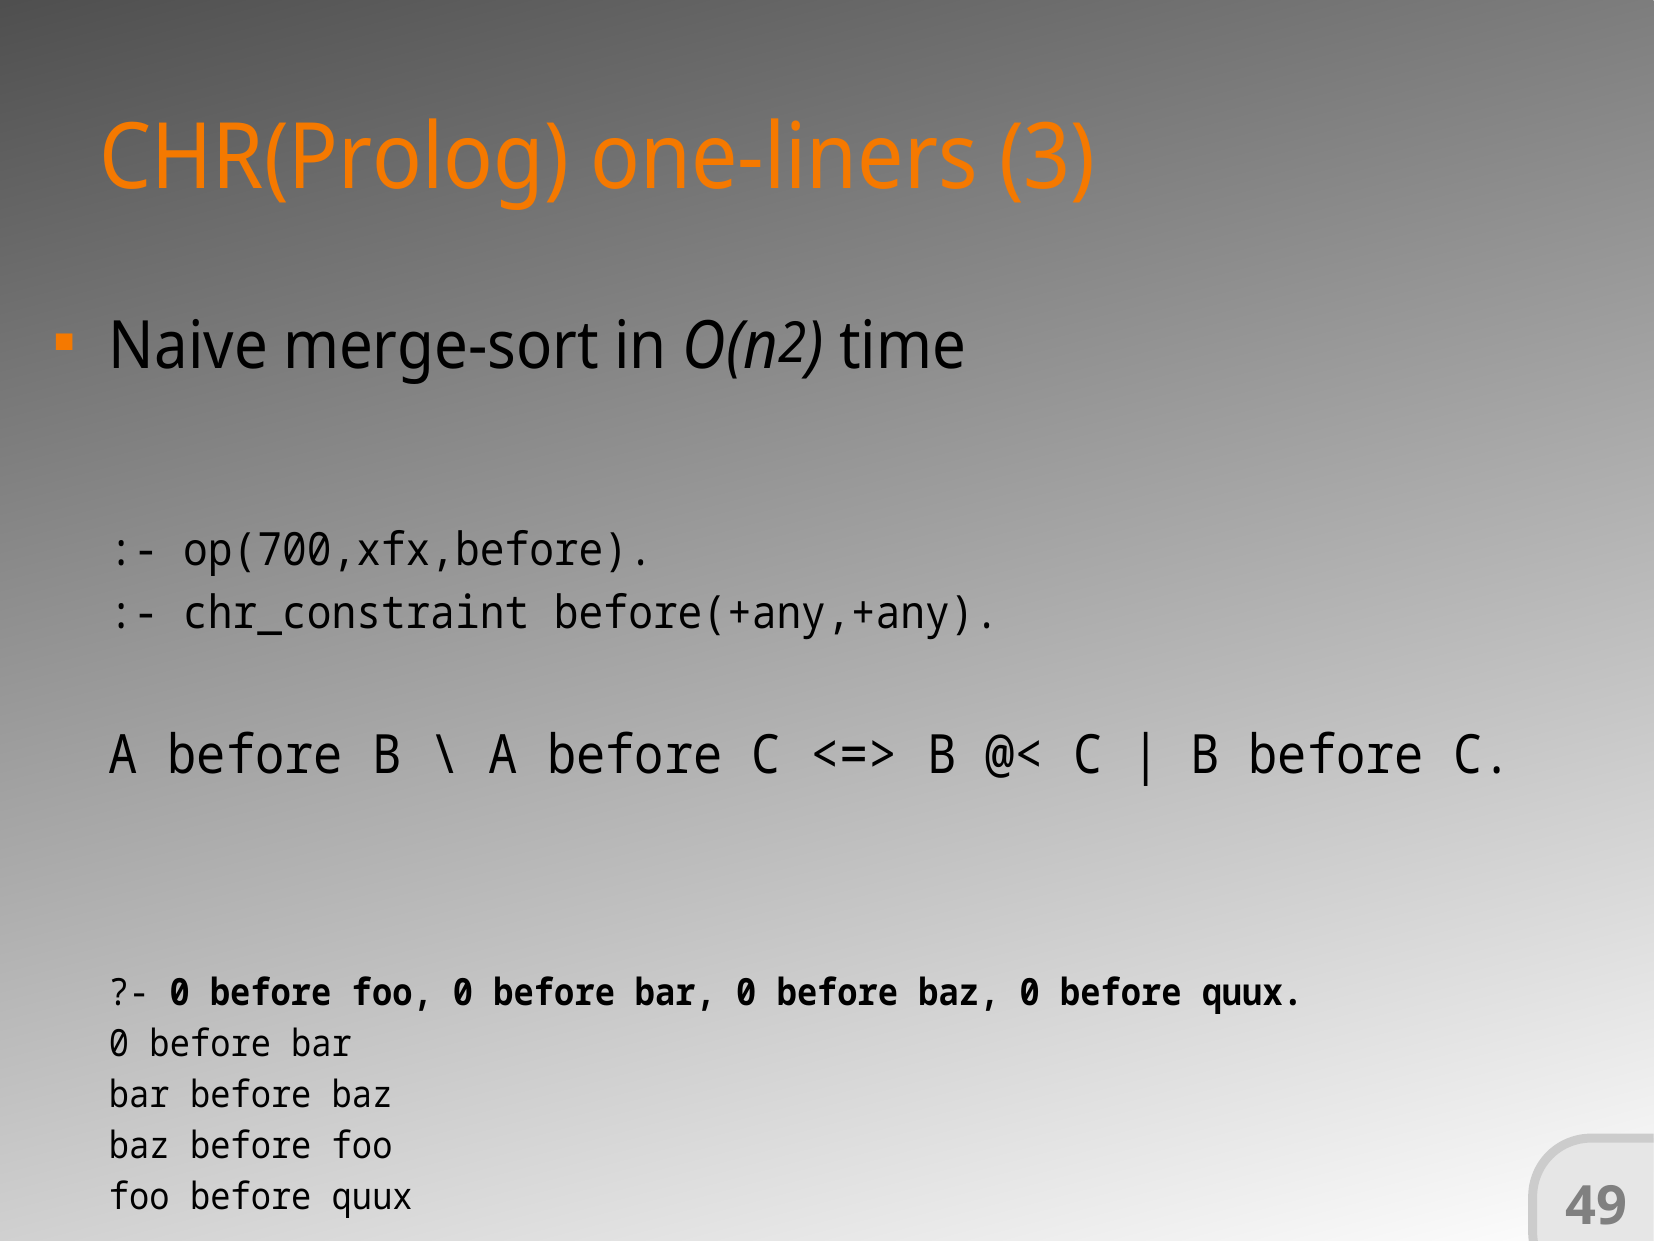

# CHR(Prolog) one-liners (3)
Naive merge-sort in O(n2) time
:- op(700,xfx,before).
:- chr_constraint before(+any,+any).
A before B \ A before C <=> B @< C | B before C.
?- 0 before foo, 0 before bar, 0 before baz, 0 before quux.
0 before bar
bar before baz
baz before foo
foo before quux
49